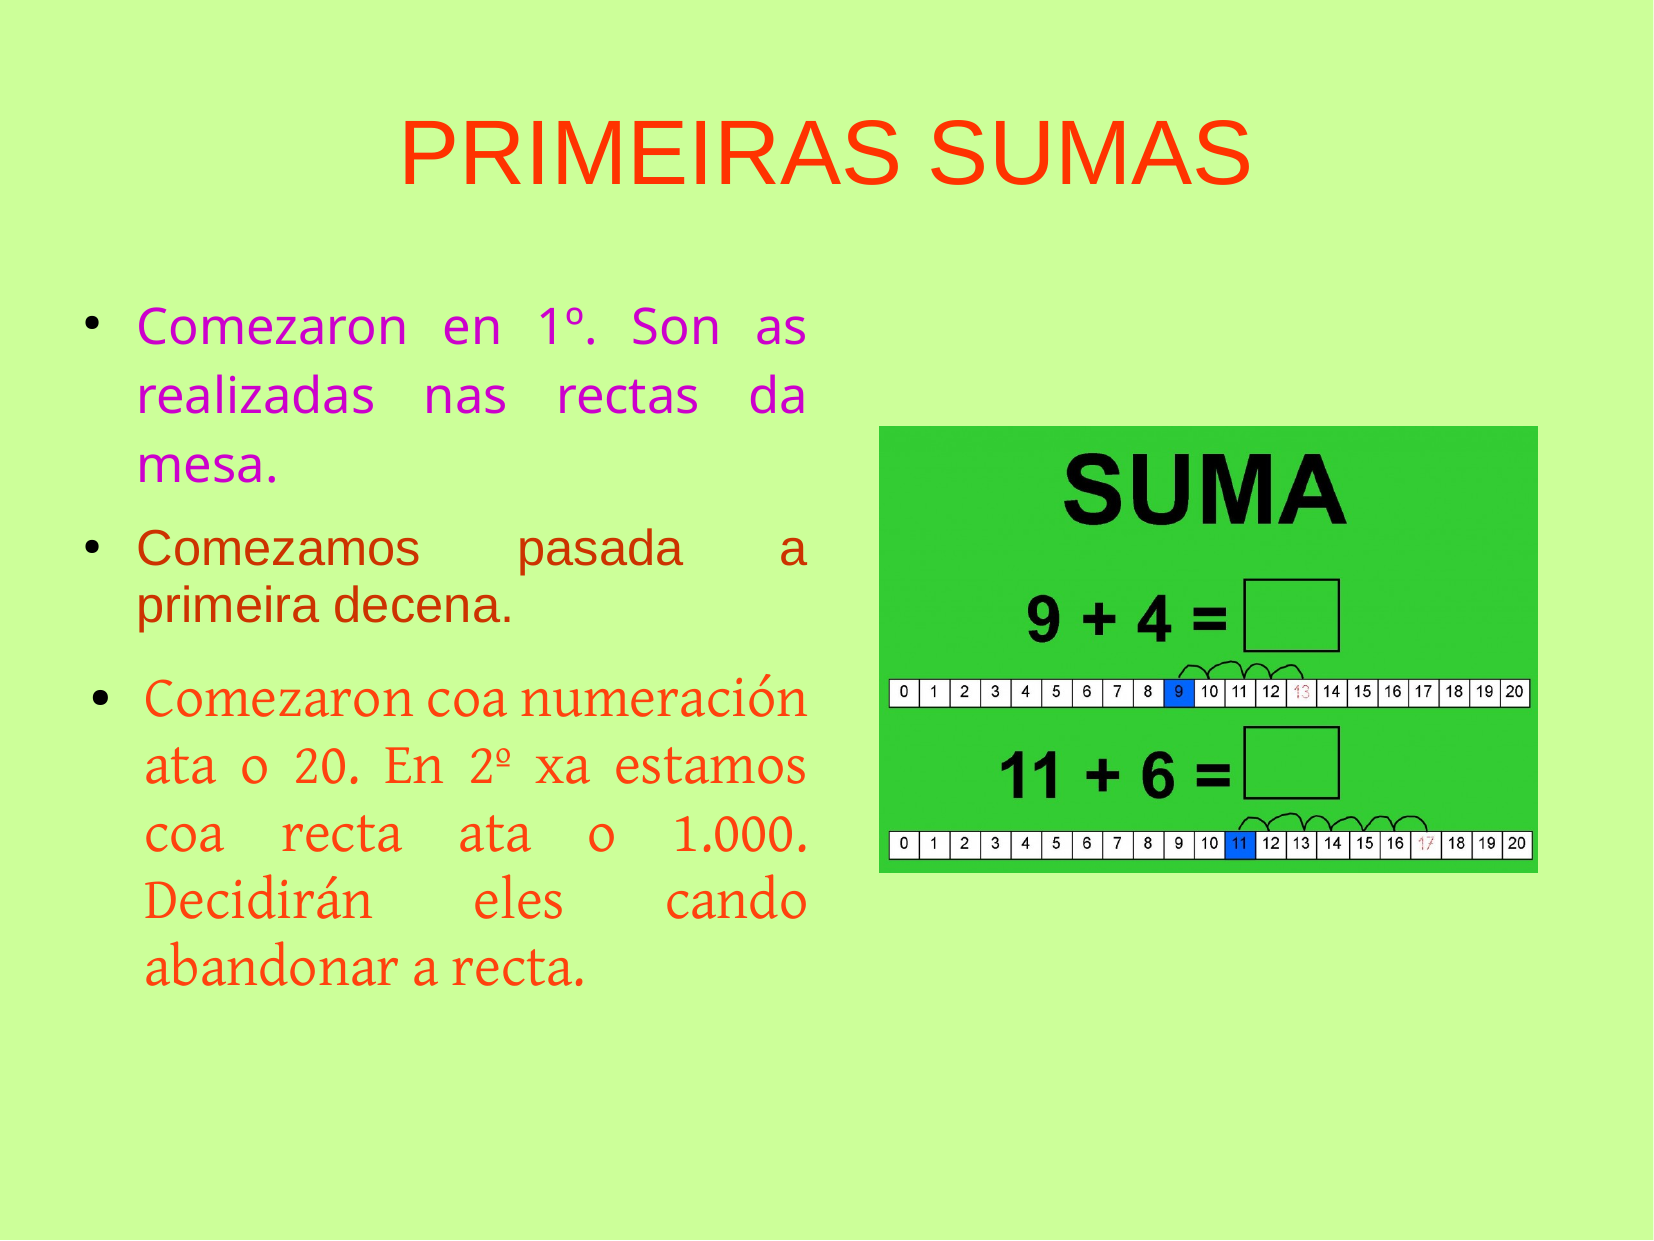

# PRIMEIRAS SUMAS
Comezaron en 1º. Son as realizadas nas rectas da mesa.
Comezamos pasada a primeira decena.
Comezaron coa numeración ata o 20. En 2º xa estamos coa recta ata o 1.000. Decidirán eles cando abandonar a recta.